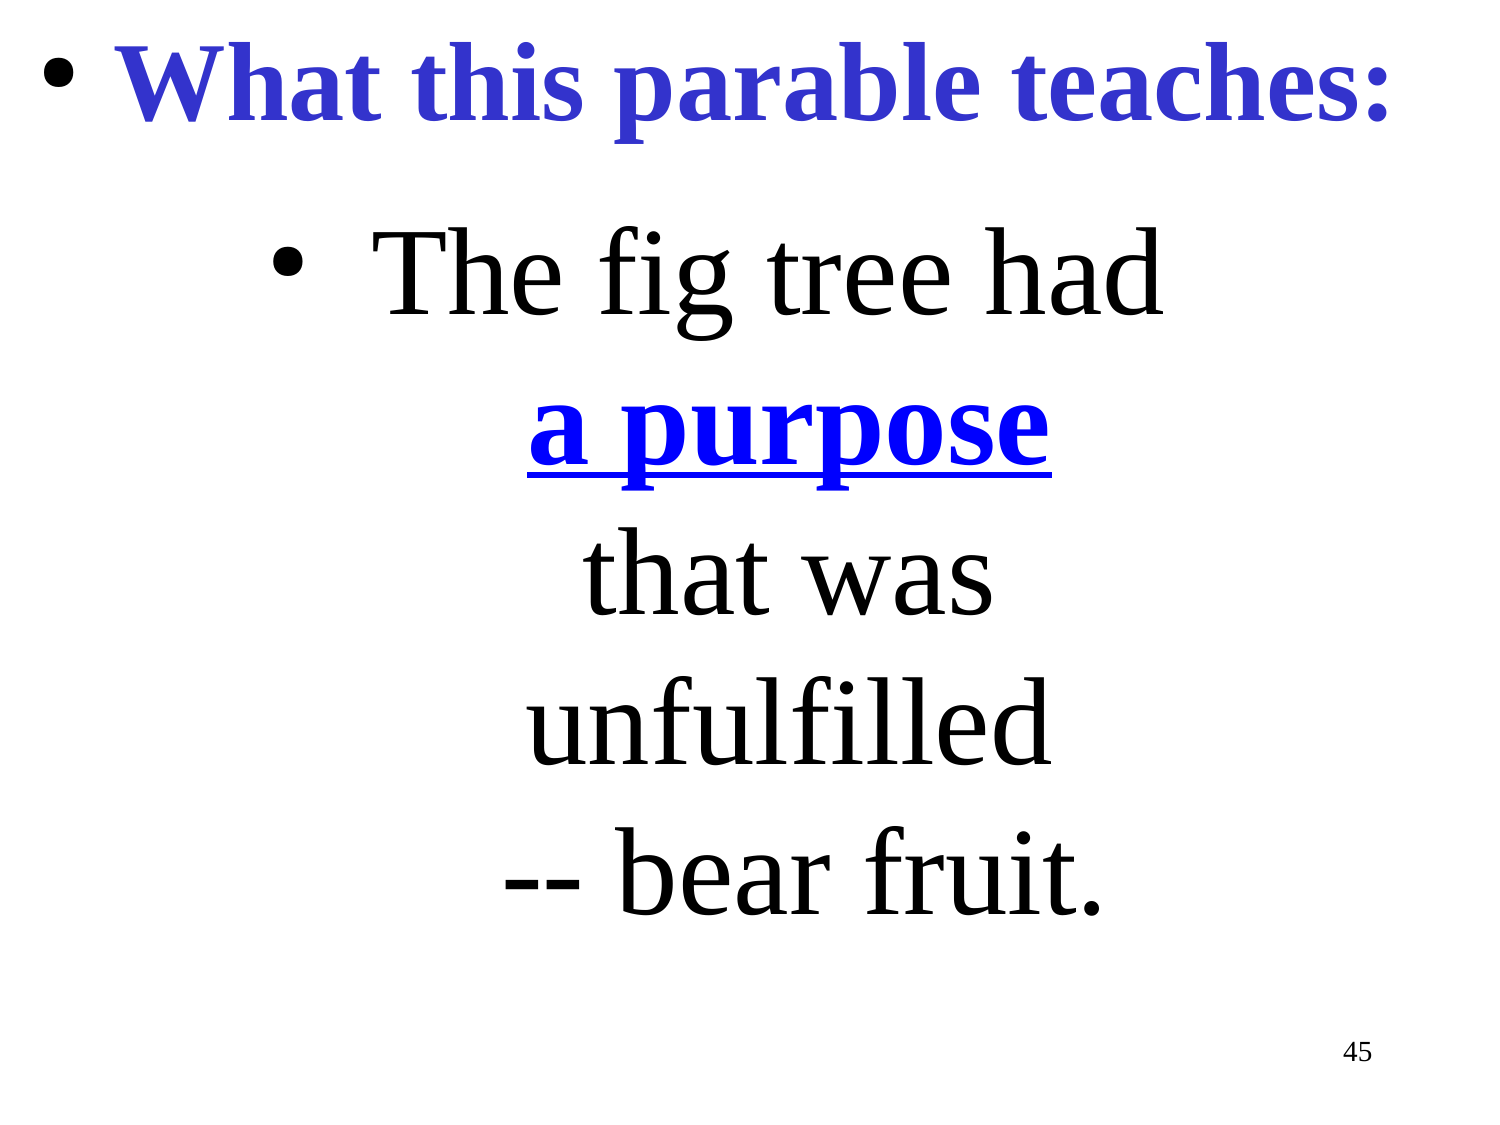

What this parable teaches:
 The fig tree had
a purpose
that was
unfulfilled
-- bear fruit.